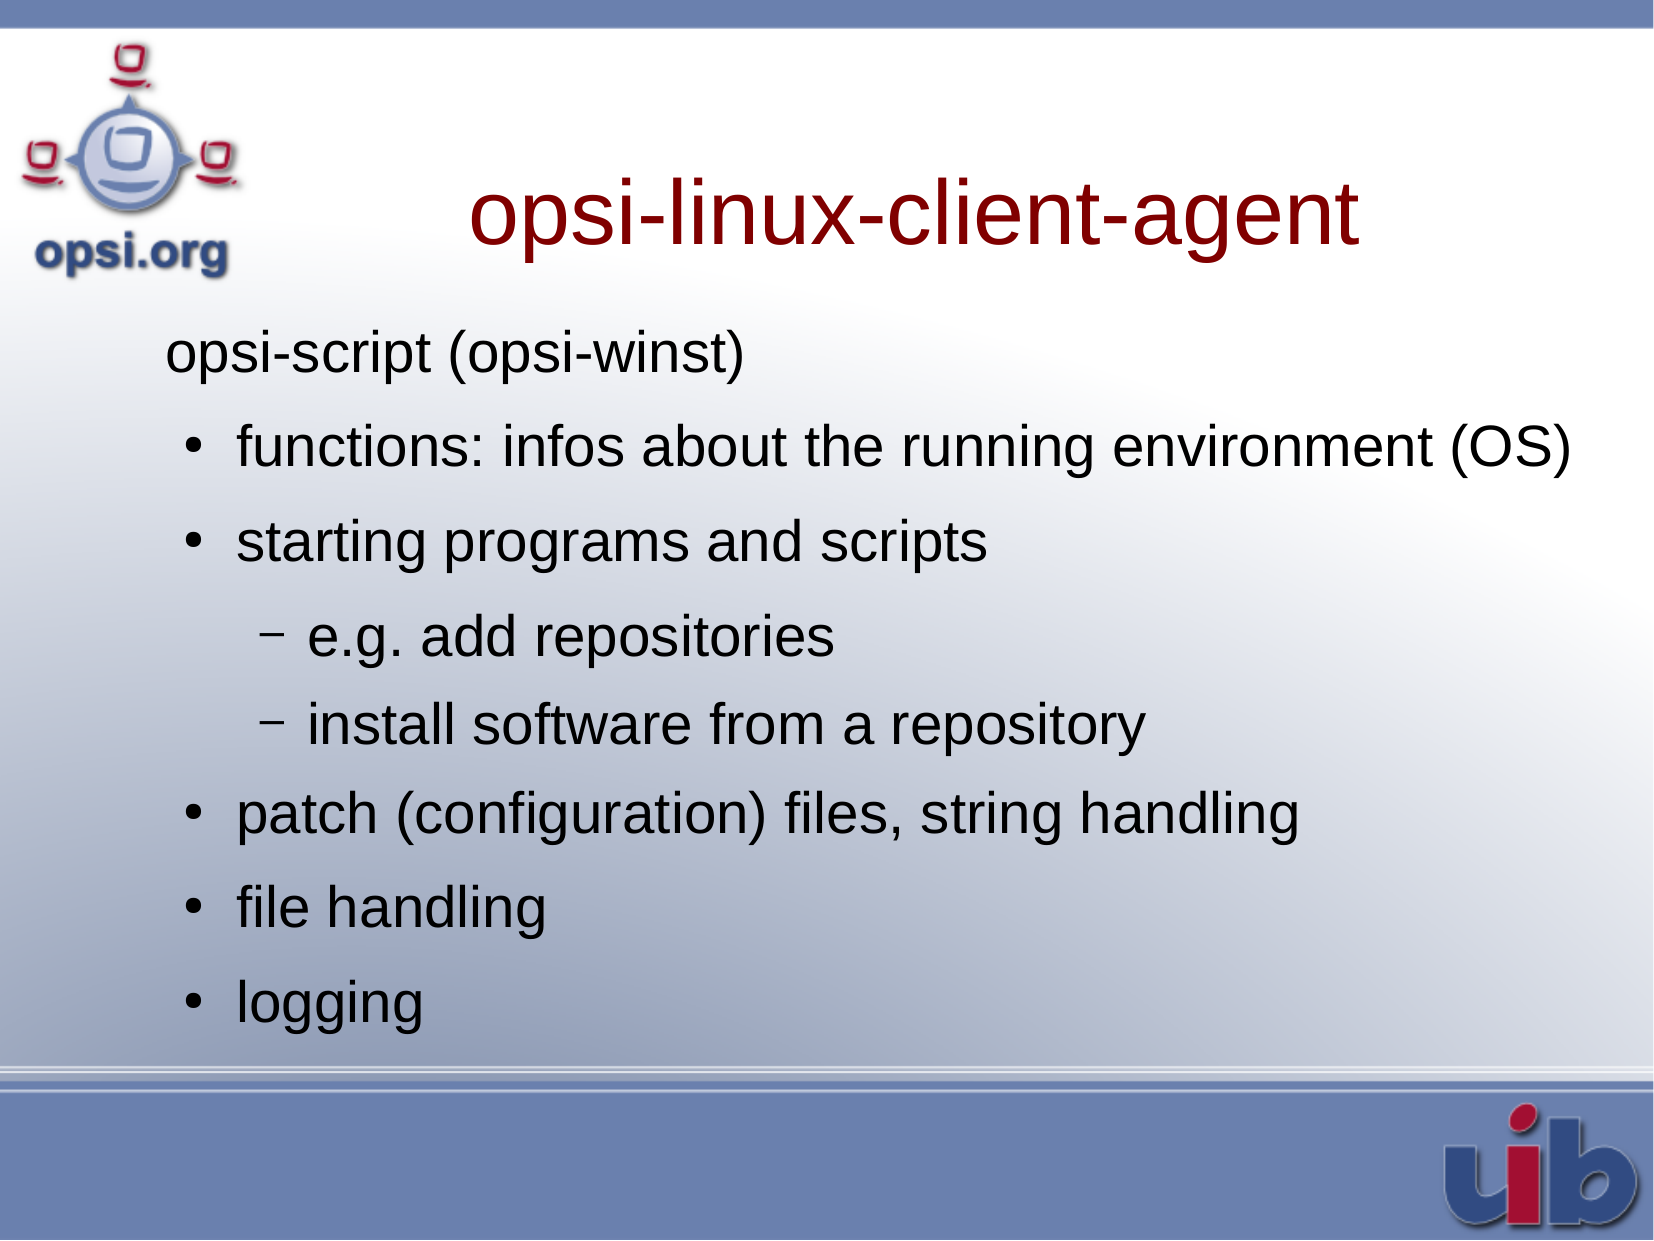

# opsi-linux-client-agent
opsi-script (opsi-winst)
functions: infos about the running environment (OS)
starting programs and scripts
e.g. add repositories
install software from a repository
patch (configuration) files, string handling
file handling
logging